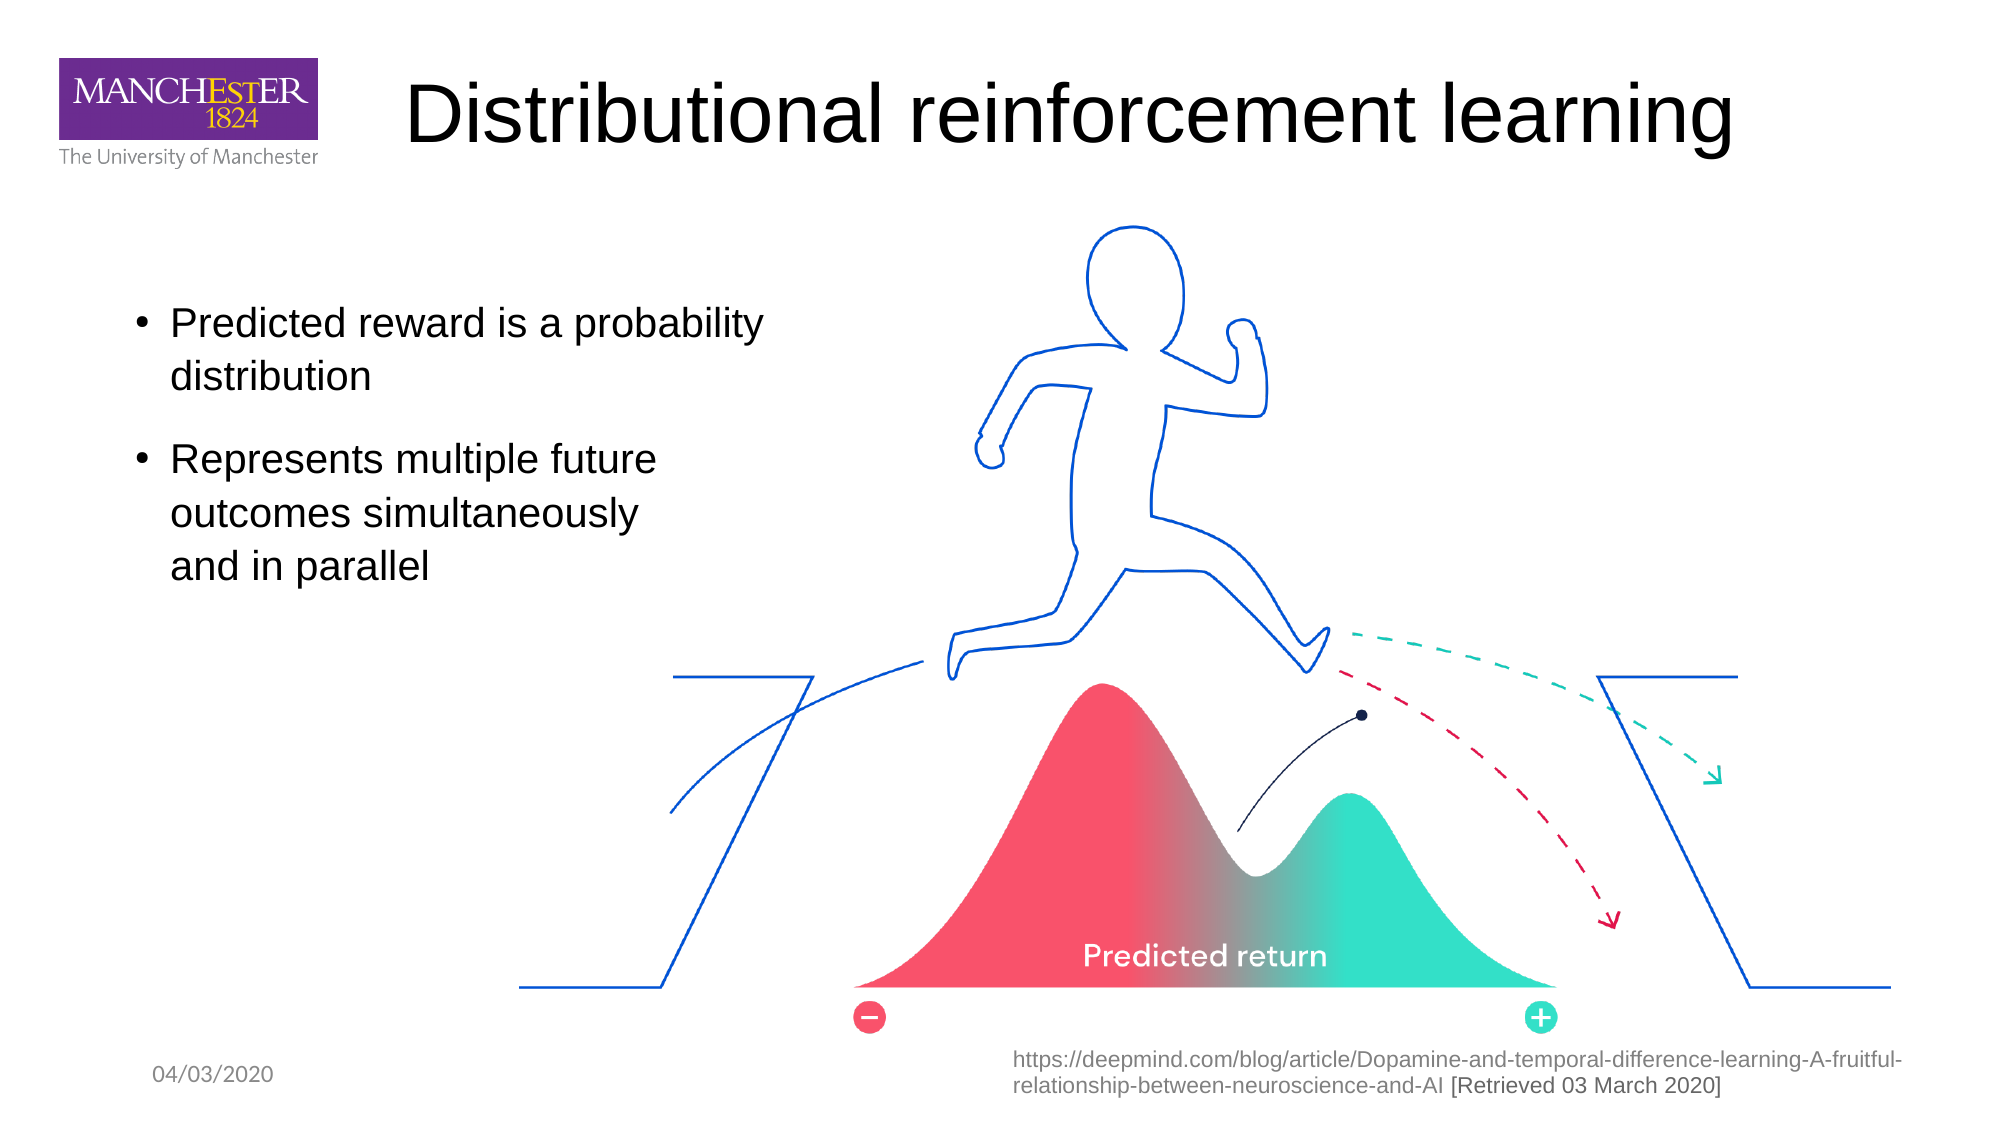

# Distributional reinforcement learning
Predicted reward is a probability distribution
Represents multiple future outcomes simultaneously
and in parallel
https://deepmind.com/blog/article/Dopamine-and-temporal-difference-learning-A-fruitful-relationship-between-neuroscience-and-AI [Retrieved 03 March 2020]
04/03/2020